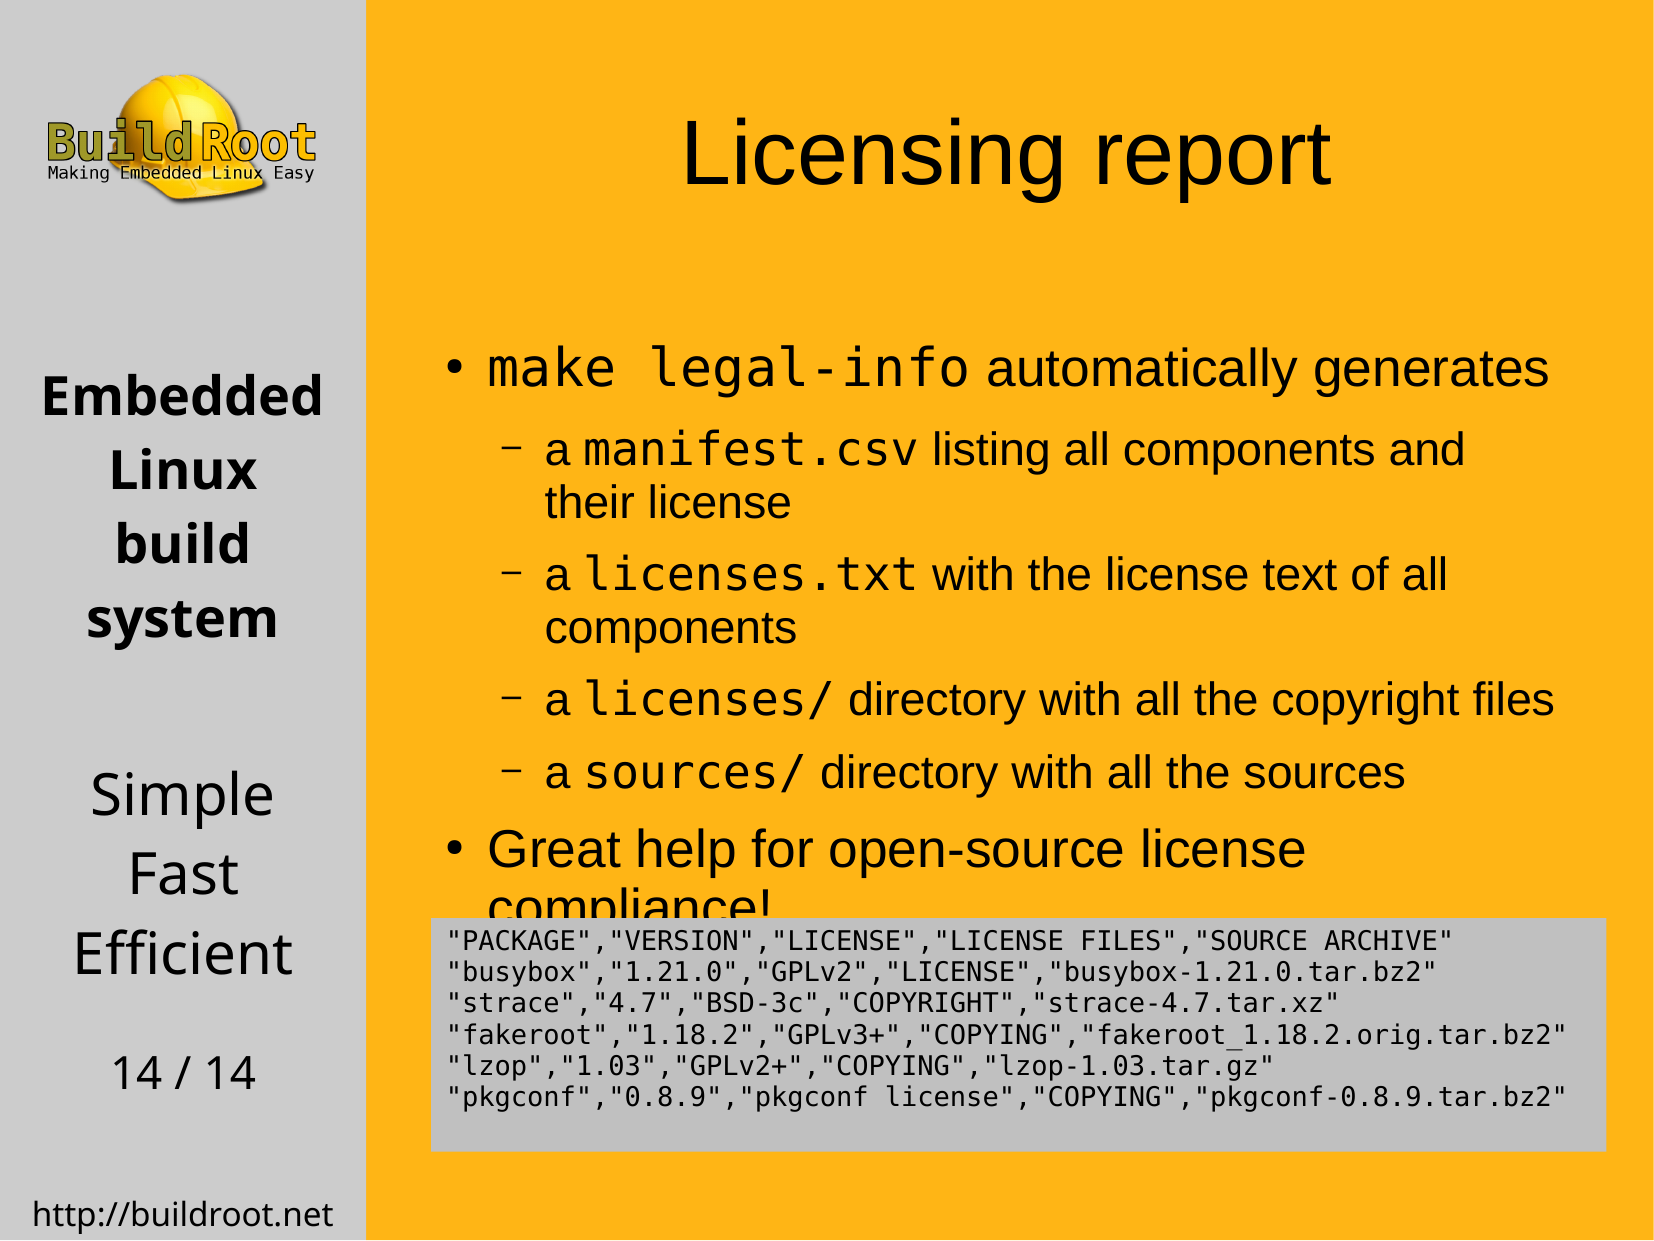

# Licensing report
make legal-info automatically generates
a manifest.csv listing all components and their license
a licenses.txt with the license text of all components
a licenses/ directory with all the copyright files
a sources/ directory with all the sources
Great help for open-source license compliance!
"PACKAGE","VERSION","LICENSE","LICENSE FILES","SOURCE ARCHIVE"
"busybox","1.21.0","GPLv2","LICENSE","busybox-1.21.0.tar.bz2"
"strace","4.7","BSD-3c","COPYRIGHT","strace-4.7.tar.xz"
"fakeroot","1.18.2","GPLv3+","COPYING","fakeroot_1.18.2.orig.tar.bz2"
"lzop","1.03","GPLv2+","COPYING","lzop-1.03.tar.gz"
"pkgconf","0.8.9","pkgconf license","COPYING","pkgconf-0.8.9.tar.bz2"